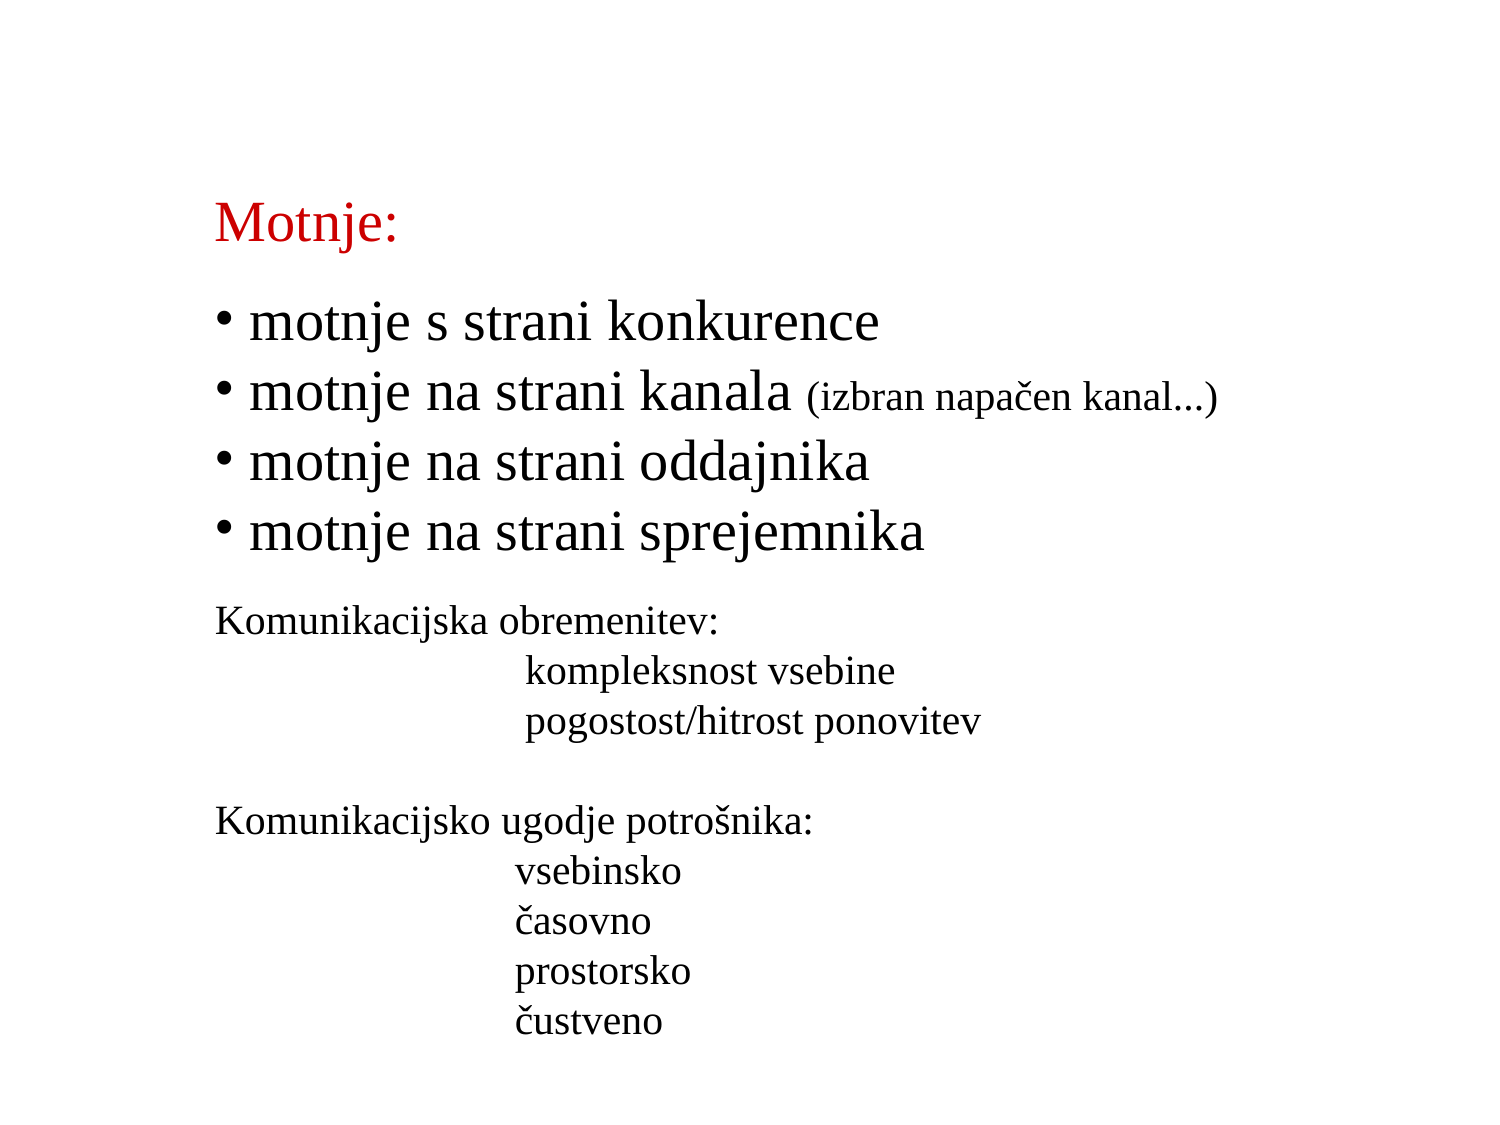

Motnje:
 motnje s strani konkurence
 motnje na strani kanala (izbran napačen kanal...)
 motnje na strani oddajnika
 motnje na strani sprejemnika
Komunikacijska obremenitev:
 kompleksnost vsebine
 pogostost/hitrost ponovitev
Komunikacijsko ugodje potrošnika:
vsebinsko
časovno
prostorsko
čustveno